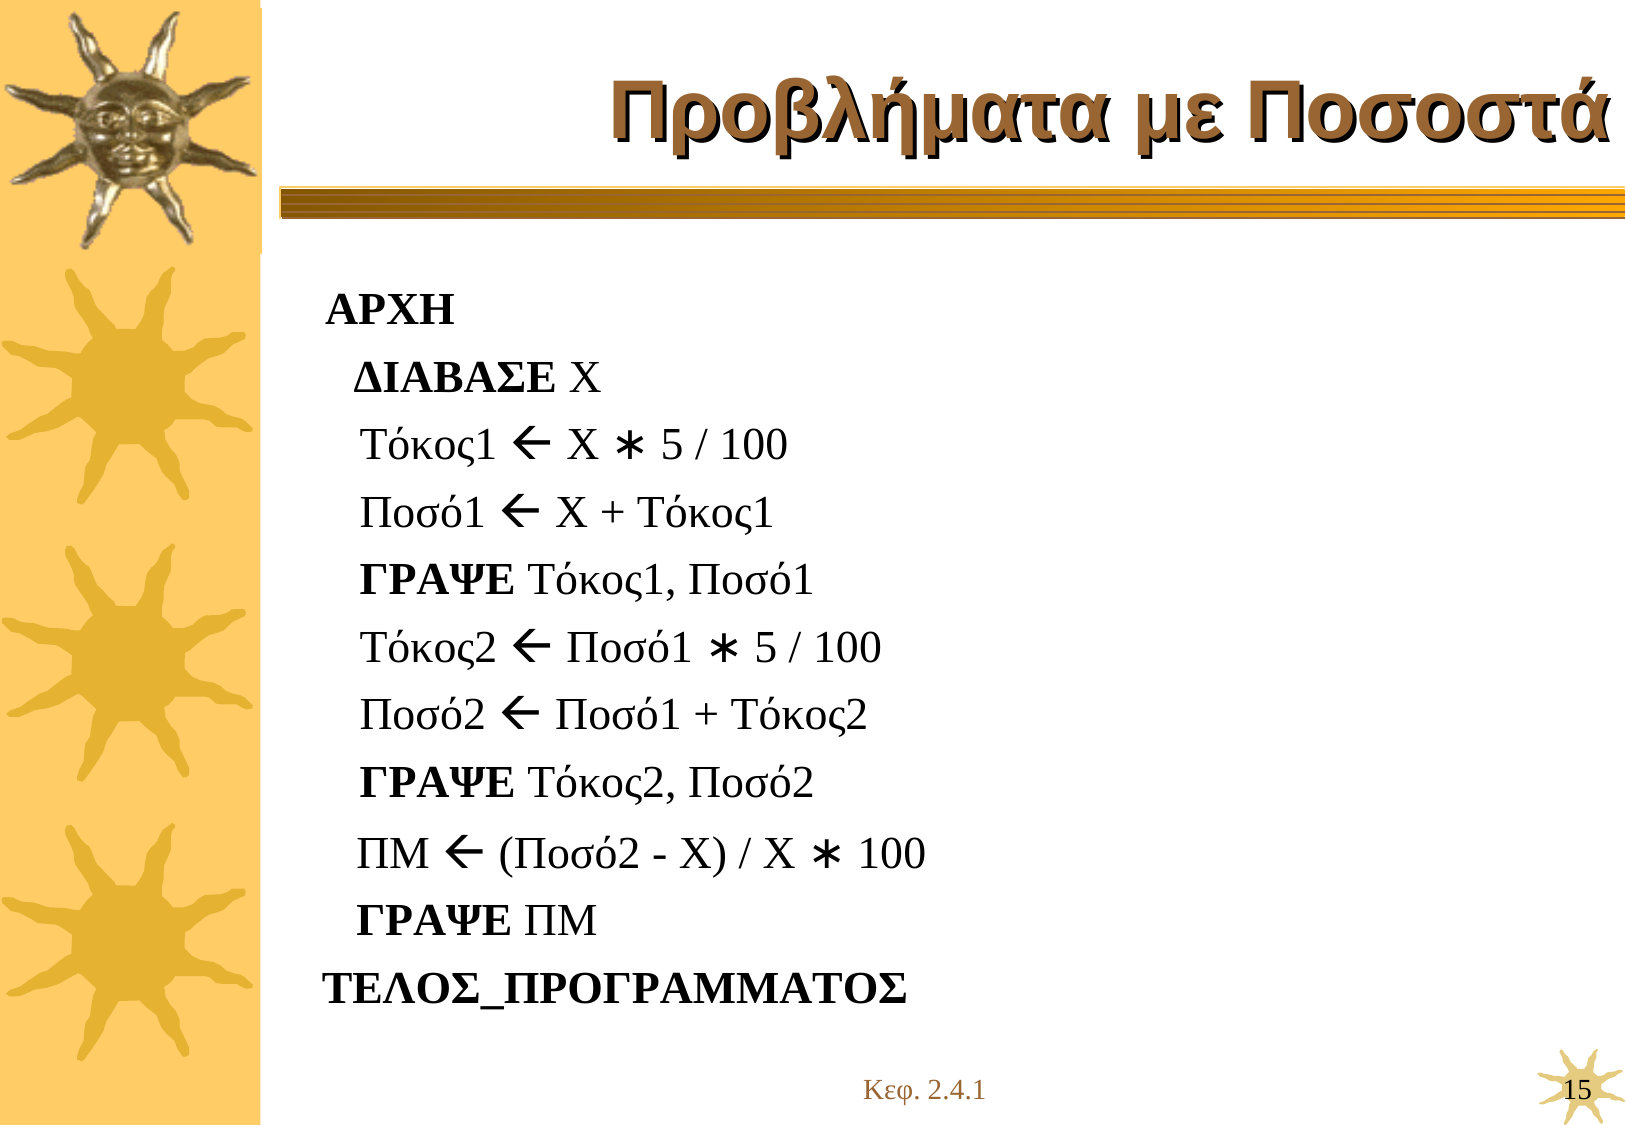

Προβλήματα με Ποσοστά
ΑΡΧΗ
 ΔΙΑΒΑΣΕ Χ
 Τόκος1  Χ ∗ 5 / 100
 Ποσό1  Χ + Τόκος1
 ΓΡΑΨΕ Τόκος1, Ποσό1
 Τόκος2  Ποσό1 ∗ 5 / 100
 Ποσό2  Ποσό1 + Τόκος2
 ΓΡΑΨΕ Τόκος2, Ποσό2
 ΠΜ  (Ποσό2 - Χ) / Χ ∗ 100
 ΓΡΑΨΕ ΠΜ
ΤΕΛΟΣ_ΠΡΟΓΡΑΜΜΑΤΟΣ
Κεφ. 2.4.1
15